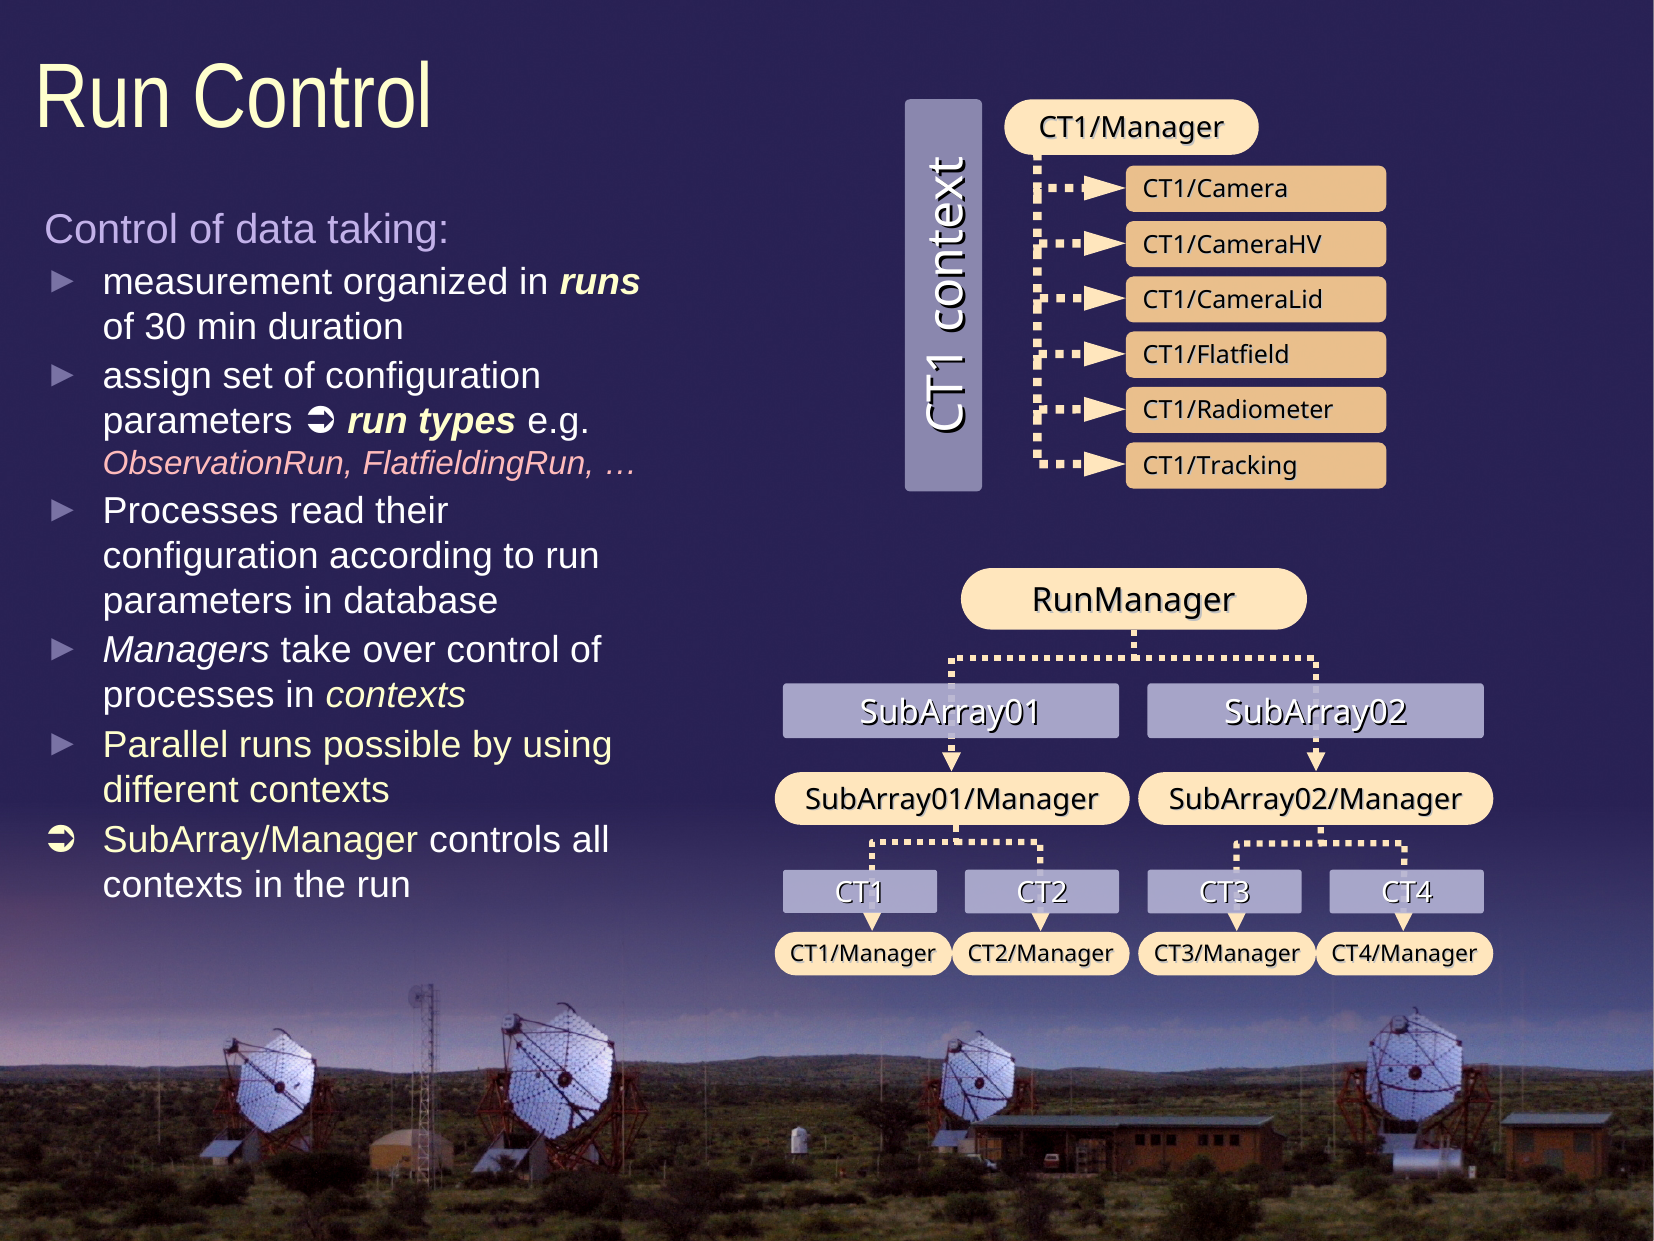

# Run Control
CT1/Manager
CT1/Camera
CT1/CameraHV
CT1 context
CT1/CameraLid
CT1/Flatfield
CT1/Radiometer
CT1/Tracking
Control of data taking:
measurement organized in runs of 30 min duration
assign set of configuration parameters  run types e.g. ObservationRun, FlatfieldingRun, …
Processes read their configuration according to run parameters in database
Managers take over control of processes in contexts
Parallel runs possible by using different contexts
	SubArray/Manager controls all contexts in the run
RunManager
SubArray01
SubArray02
SubArray01/Manager
SubArray02/Manager
CT1
CT2
CT3
CT4
CT1/Manager
CT2/Manager
CT3/Manager
CT4/Manager